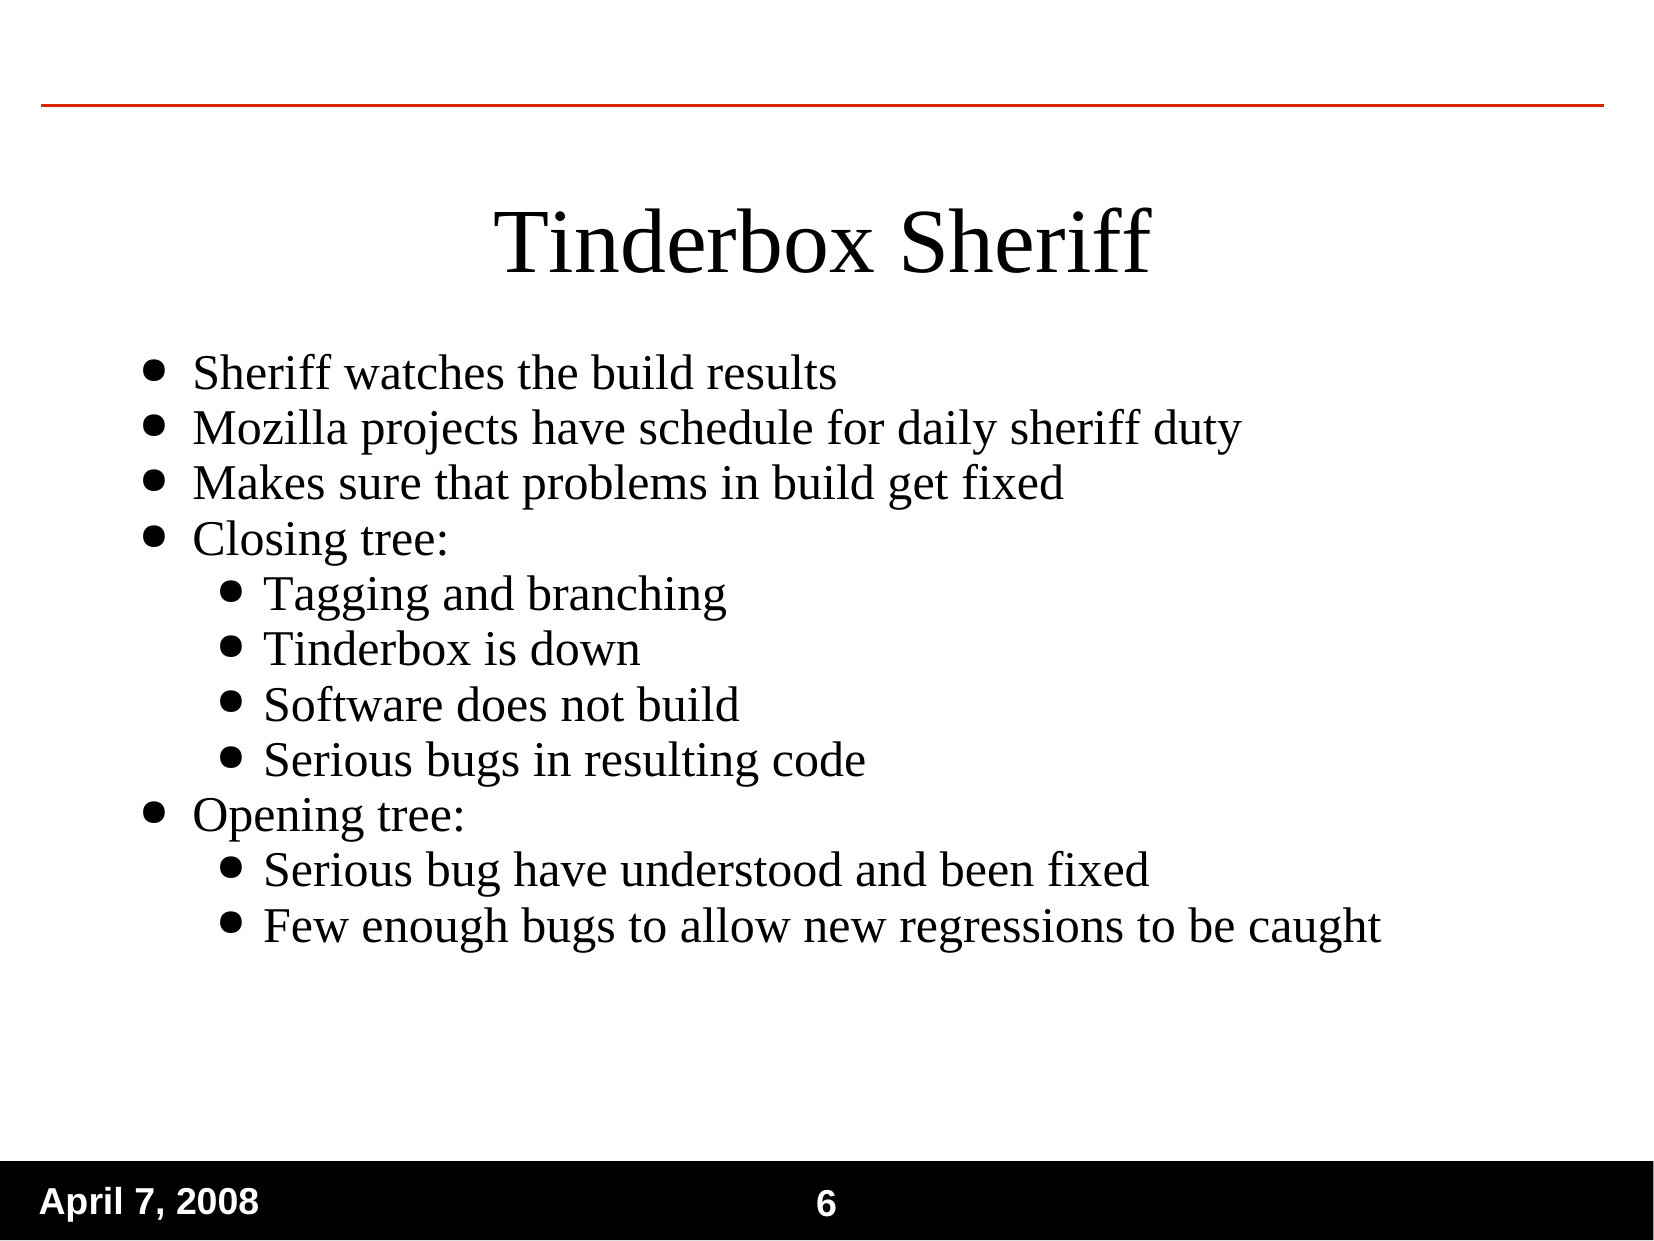

# Tinderbox Sheriff
Sheriff watches the build results
Mozilla projects have schedule for daily sheriff duty
Makes sure that problems in build get fixed
Closing tree:
Tagging and branching
Tinderbox is down
Software does not build
Serious bugs in resulting code
Opening tree:
Serious bug have understood and been fixed
Few enough bugs to allow new regressions to be caught